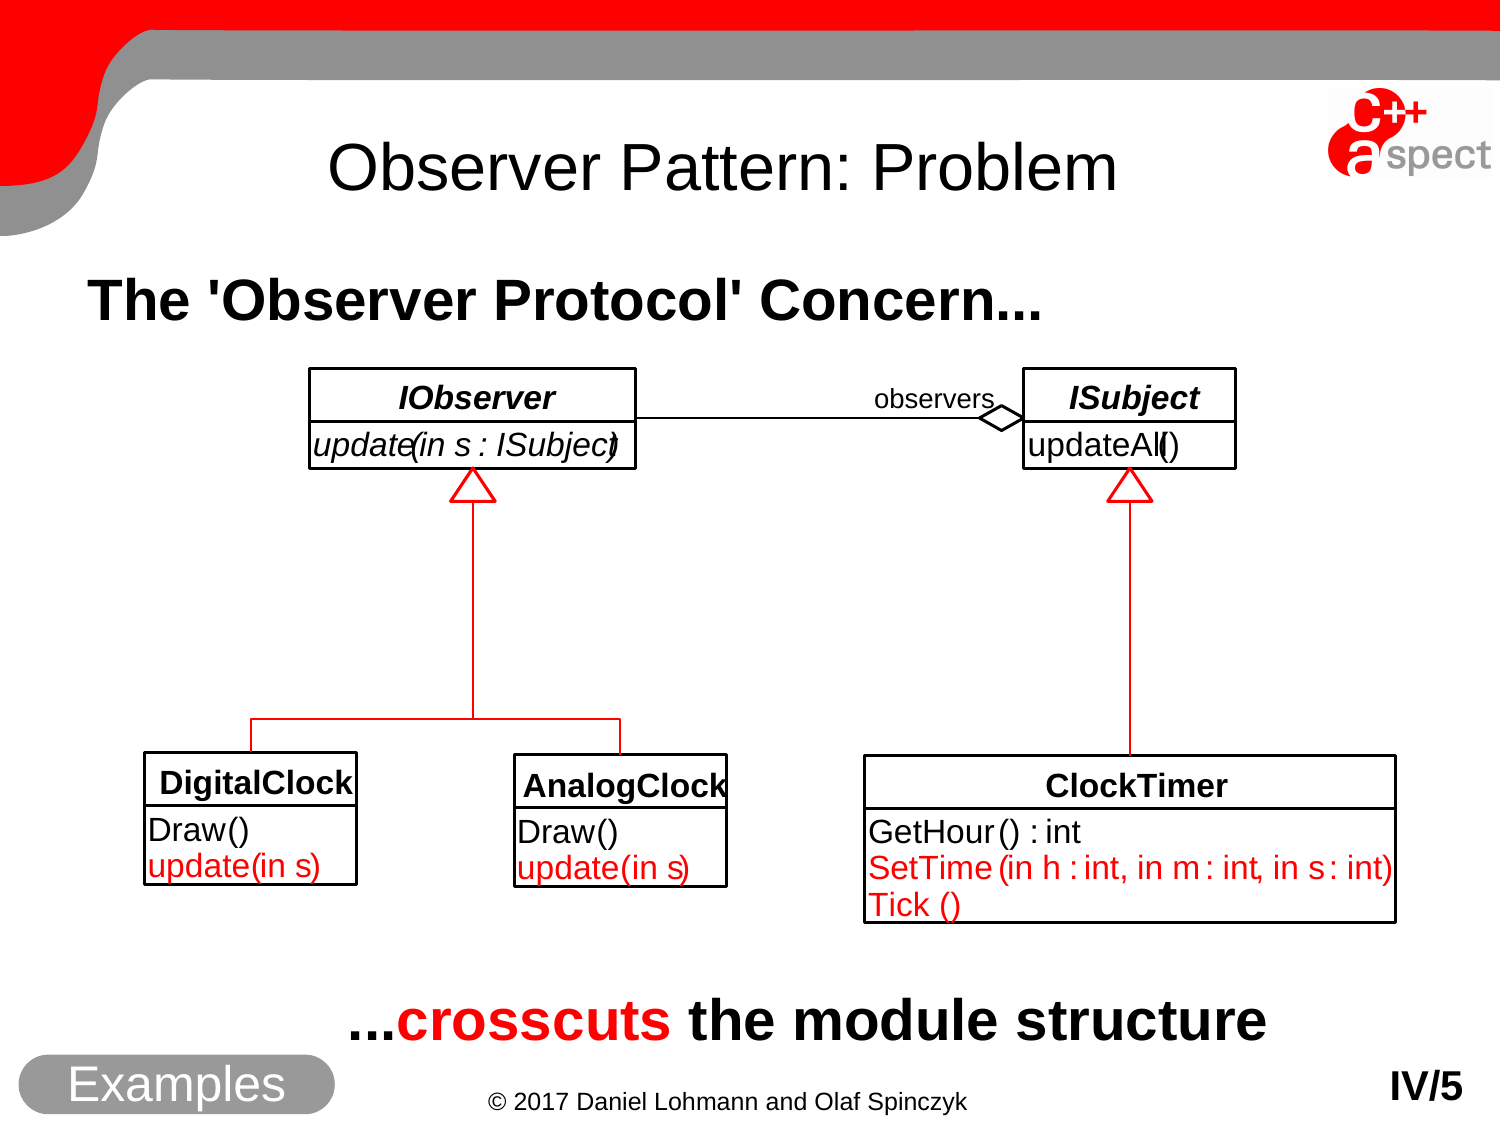

# Observer Pattern: Problem
The 'Observer Protocol' Concern...
 ...crosscuts the module structure
IObserver
ISubject
observers
update
(
in s
:
ISubject
)
updateAll
()
DigitalClock
AnalogClock
ClockTimer
Draw
()
Draw
()
GetHour
() :
int
update
(
in s
)
update
(
in s
)
SetTime
(
in h
:
int
,
in m
:
int
,
in s
:
int
)
Tick
()